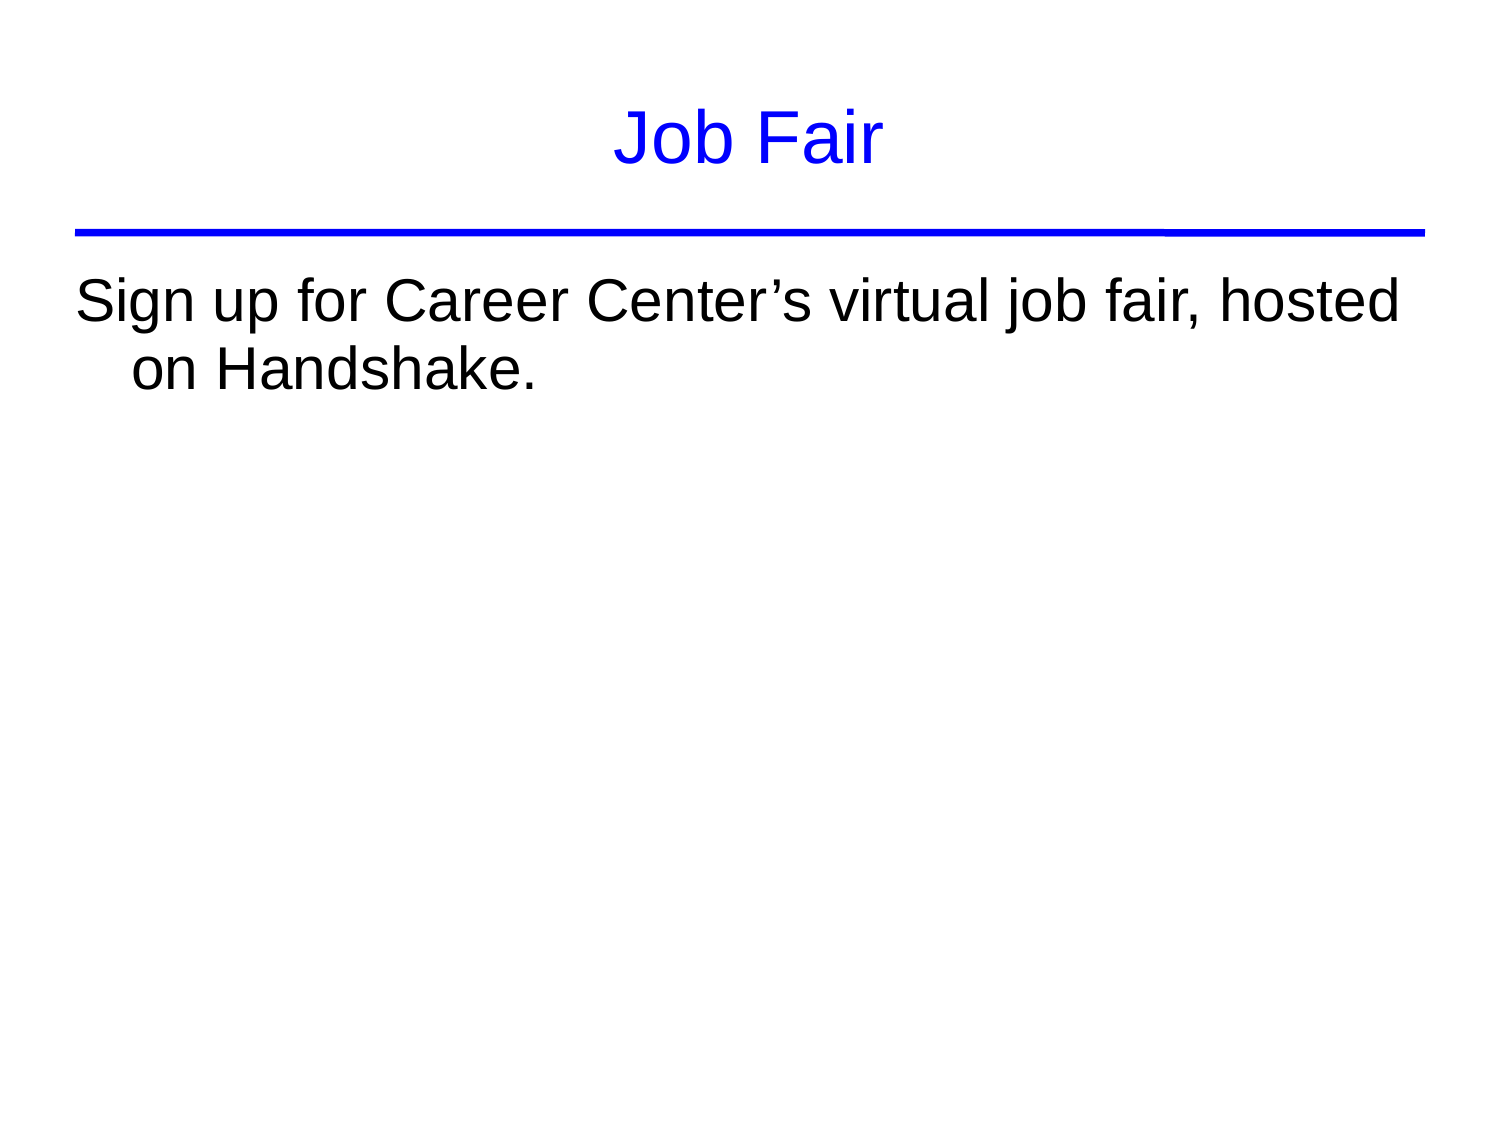

# Job Fair
Sign up for Career Center’s virtual job fair, hosted on Handshake.